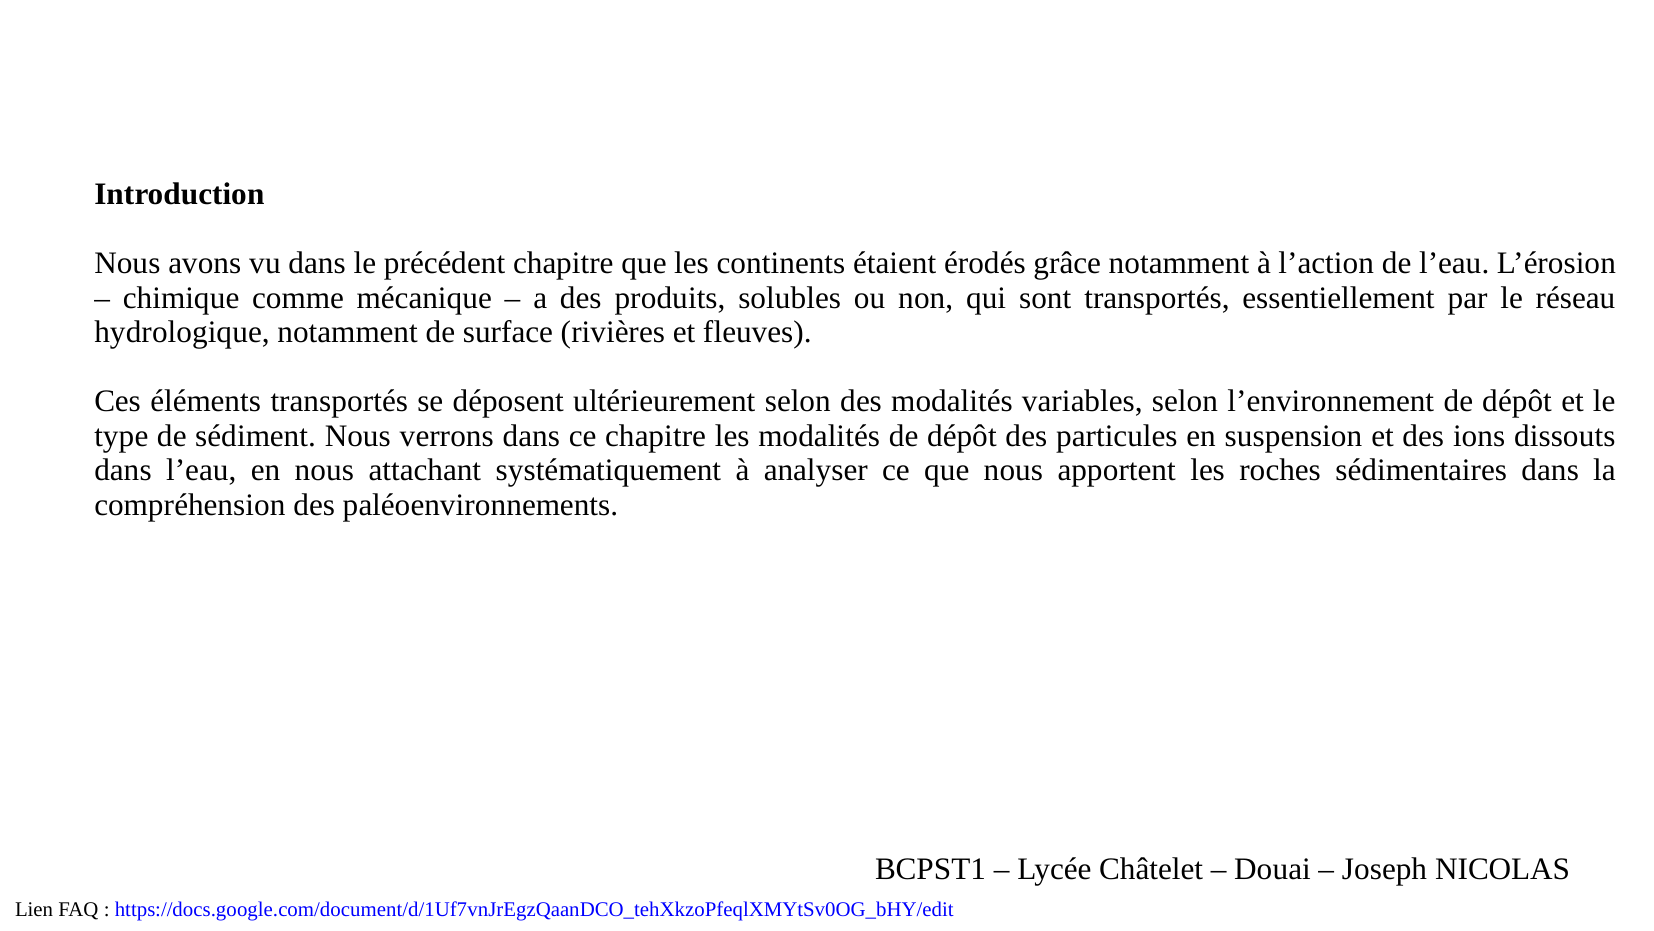

Introduction
Nous avons vu dans le précédent chapitre que les continents étaient érodés grâce notamment à l’action de l’eau. L’érosion – chimique comme mécanique – a des produits, solubles ou non, qui sont transportés, essentiellement par le réseau hydrologique, notamment de surface (rivières et fleuves).
Ces éléments transportés se déposent ultérieurement selon des modalités variables, selon l’environnement de dépôt et le type de sédiment. Nous verrons dans ce chapitre les modalités de dépôt des particules en suspension et des ions dissouts dans l’eau, en nous attachant systématiquement à analyser ce que nous apportent les roches sédimentaires dans la compréhension des paléoenvironnements.
BCPST1 – Lycée Châtelet – Douai – Joseph NICOLAS
Lien FAQ : https://docs.google.com/document/d/1Uf7vnJrEgzQaanDCO_tehXkzoPfeqlXMYtSv0OG_bHY/edit